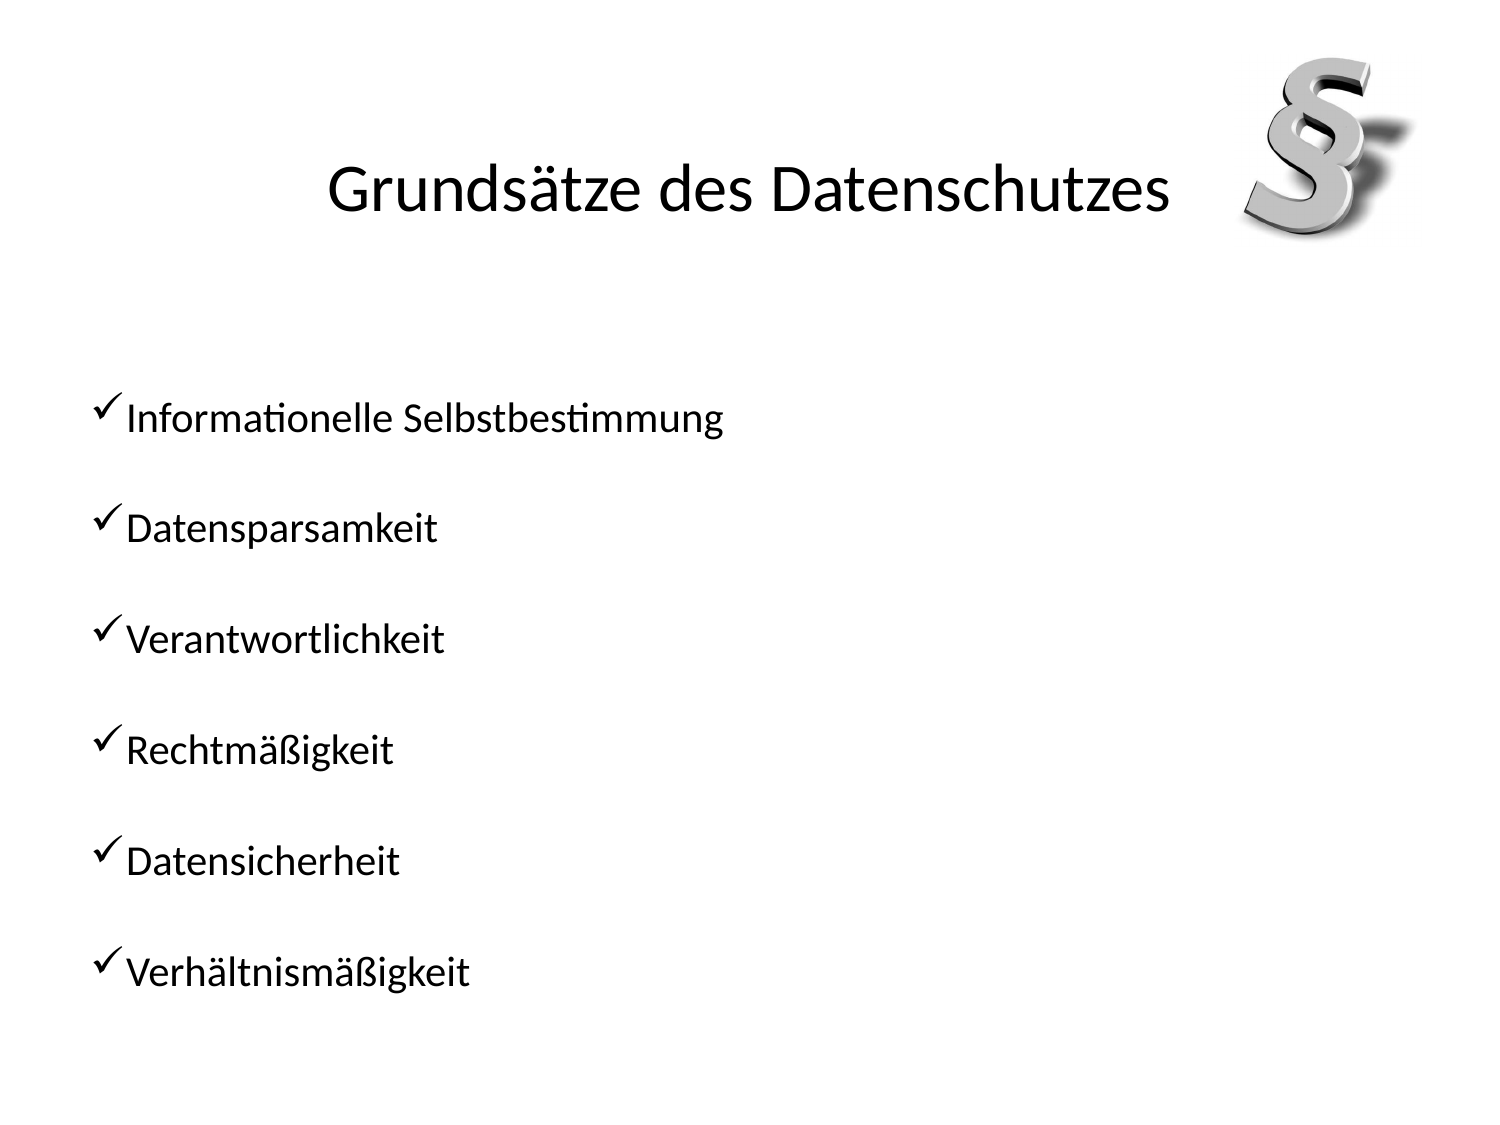

# Grundsätze des Datenschutzes
Informationelle Selbstbestimmung
Datensparsamkeit
Verantwortlichkeit
Rechtmäßigkeit
Datensicherheit
Verhältnismäßigkeit